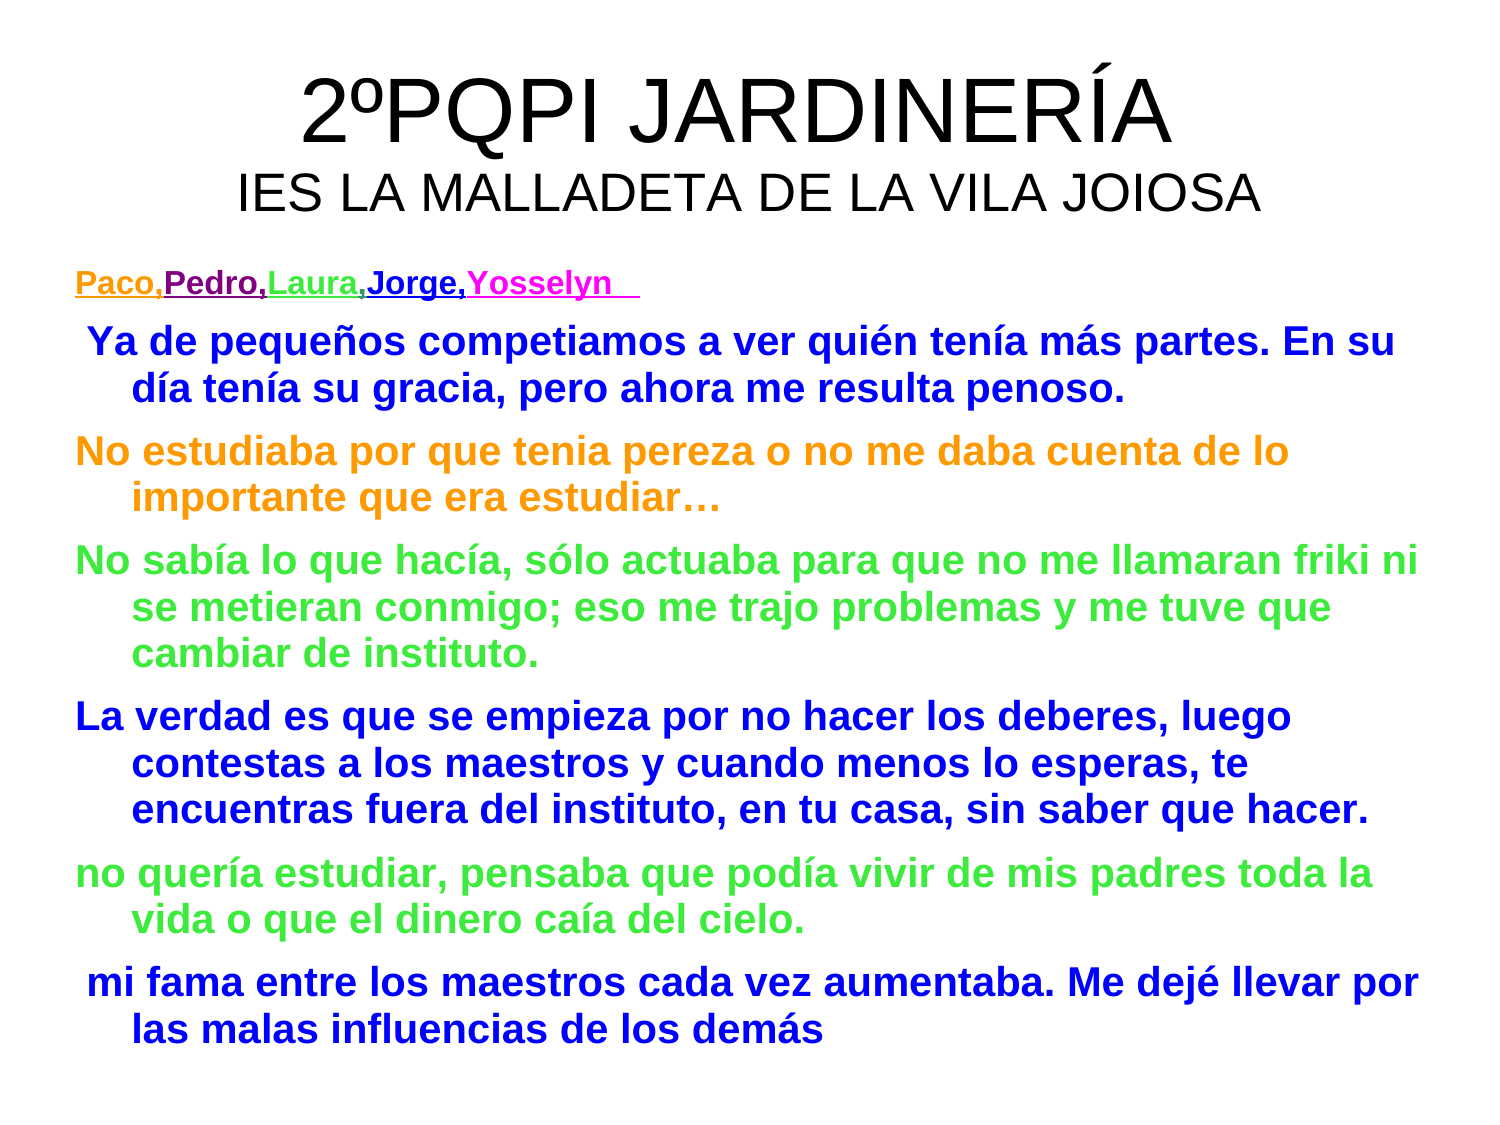

2ºPQPI JARDINERÍA
IES LA MALLADETA DE LA VILA JOIOSA
# Paco,Pedro,Laura,Jorge,Yosselyn
 Ya de pequeños competiamos a ver quién tenía más partes. En su día tenía su gracia, pero ahora me resulta penoso.
No estudiaba por que tenia pereza o no me daba cuenta de lo importante que era estudiar…
No sabía lo que hacía, sólo actuaba para que no me llamaran friki ni se metieran conmigo; eso me trajo problemas y me tuve que cambiar de instituto.
La verdad es que se empieza por no hacer los deberes, luego contestas a los maestros y cuando menos lo esperas, te encuentras fuera del instituto, en tu casa, sin saber que hacer.
no quería estudiar, pensaba que podía vivir de mis padres toda la vida o que el dinero caía del cielo.
 mi fama entre los maestros cada vez aumentaba. Me dejé llevar por las malas influencias de los demás